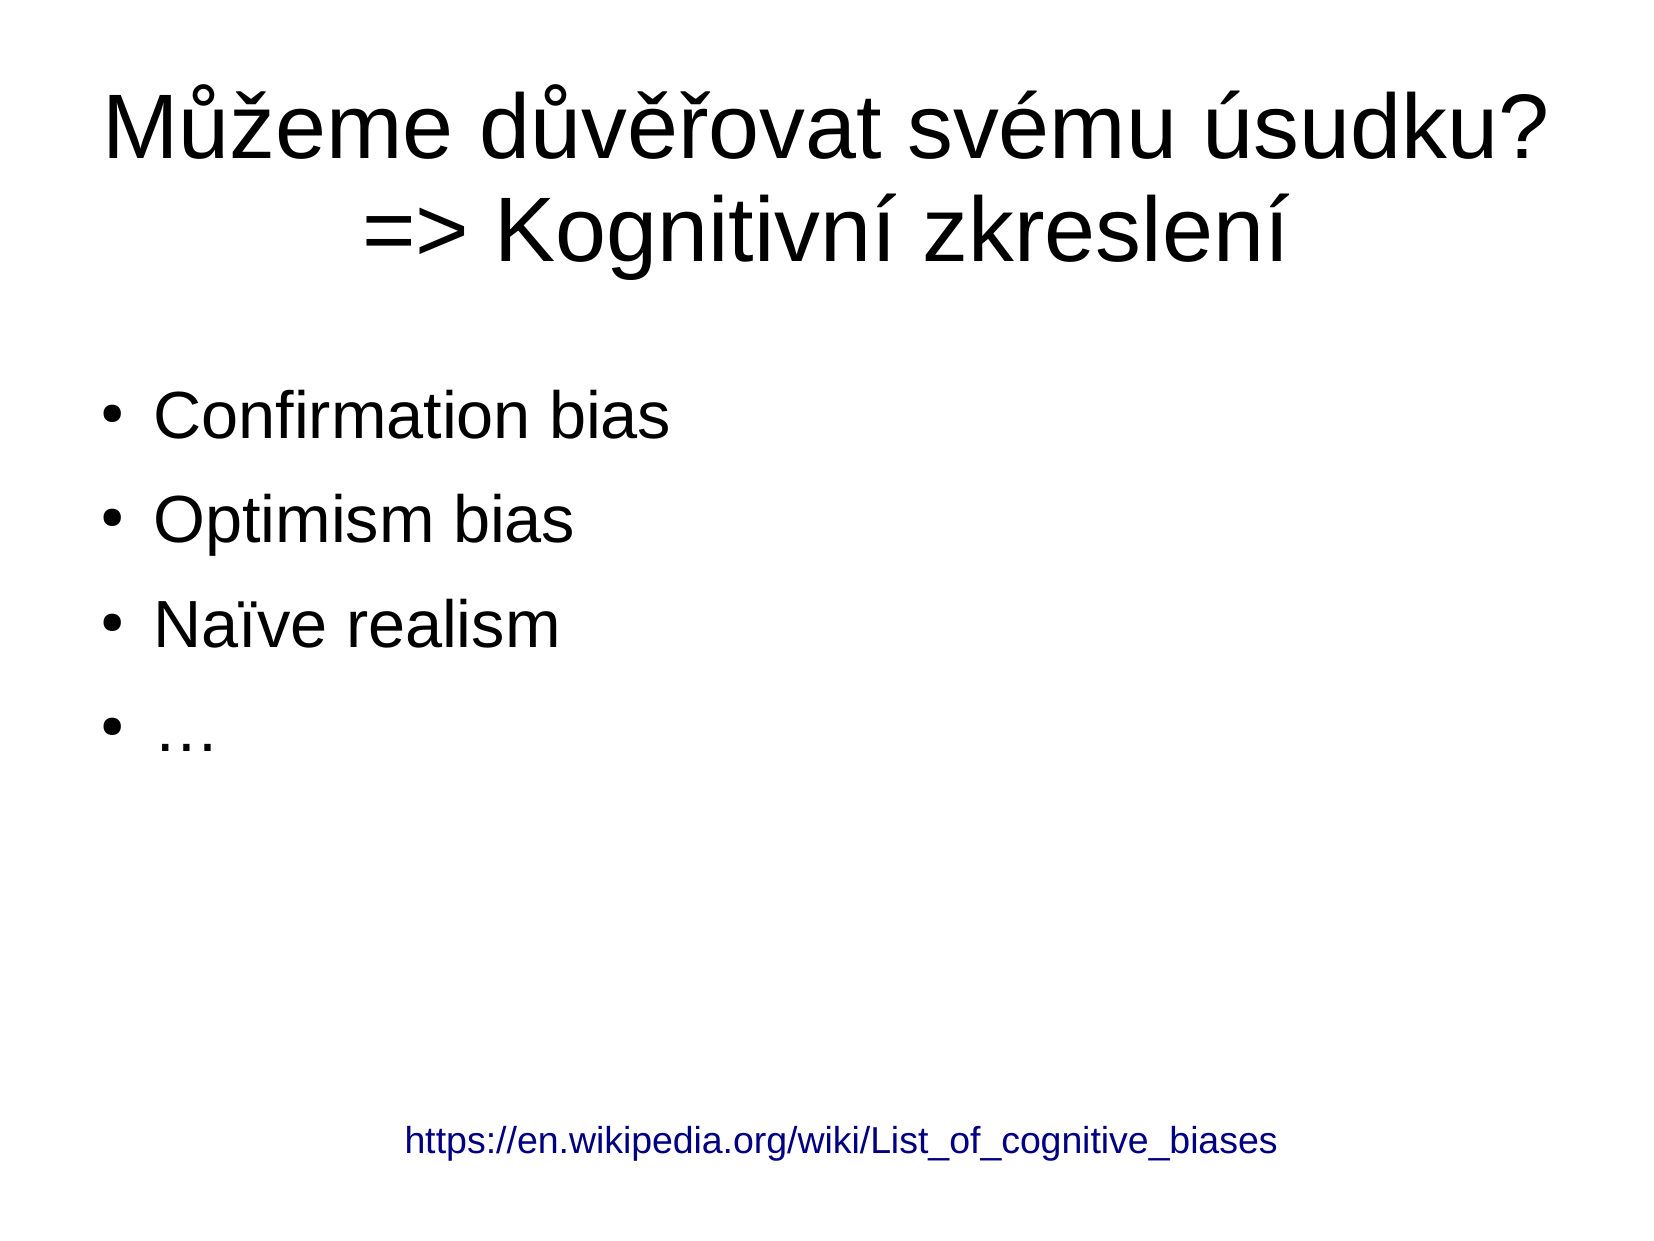

# Můžeme důvěřovat svému úsudku?=> Kognitivní zkreslení
Confirmation bias
Optimism bias
Naïve realism
…
https://en.wikipedia.org/wiki/List_of_cognitive_biases